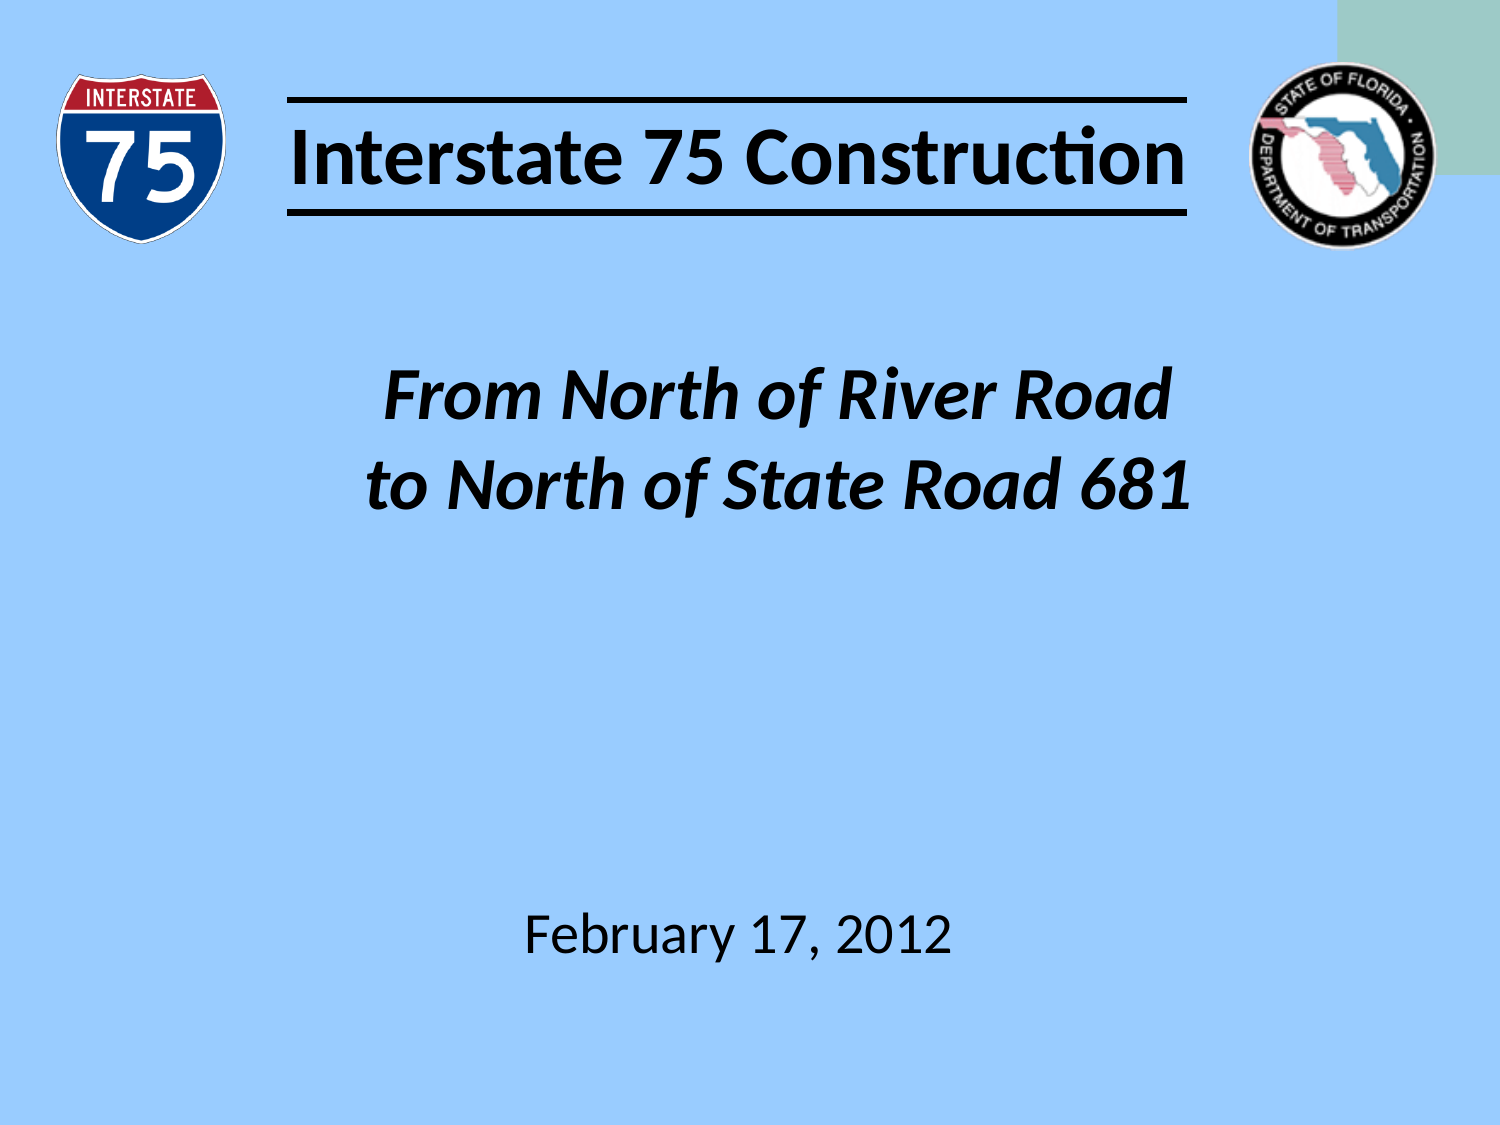

Interstate 75 Construction
# From North of River Road to North of State Road 681
February 17, 2012